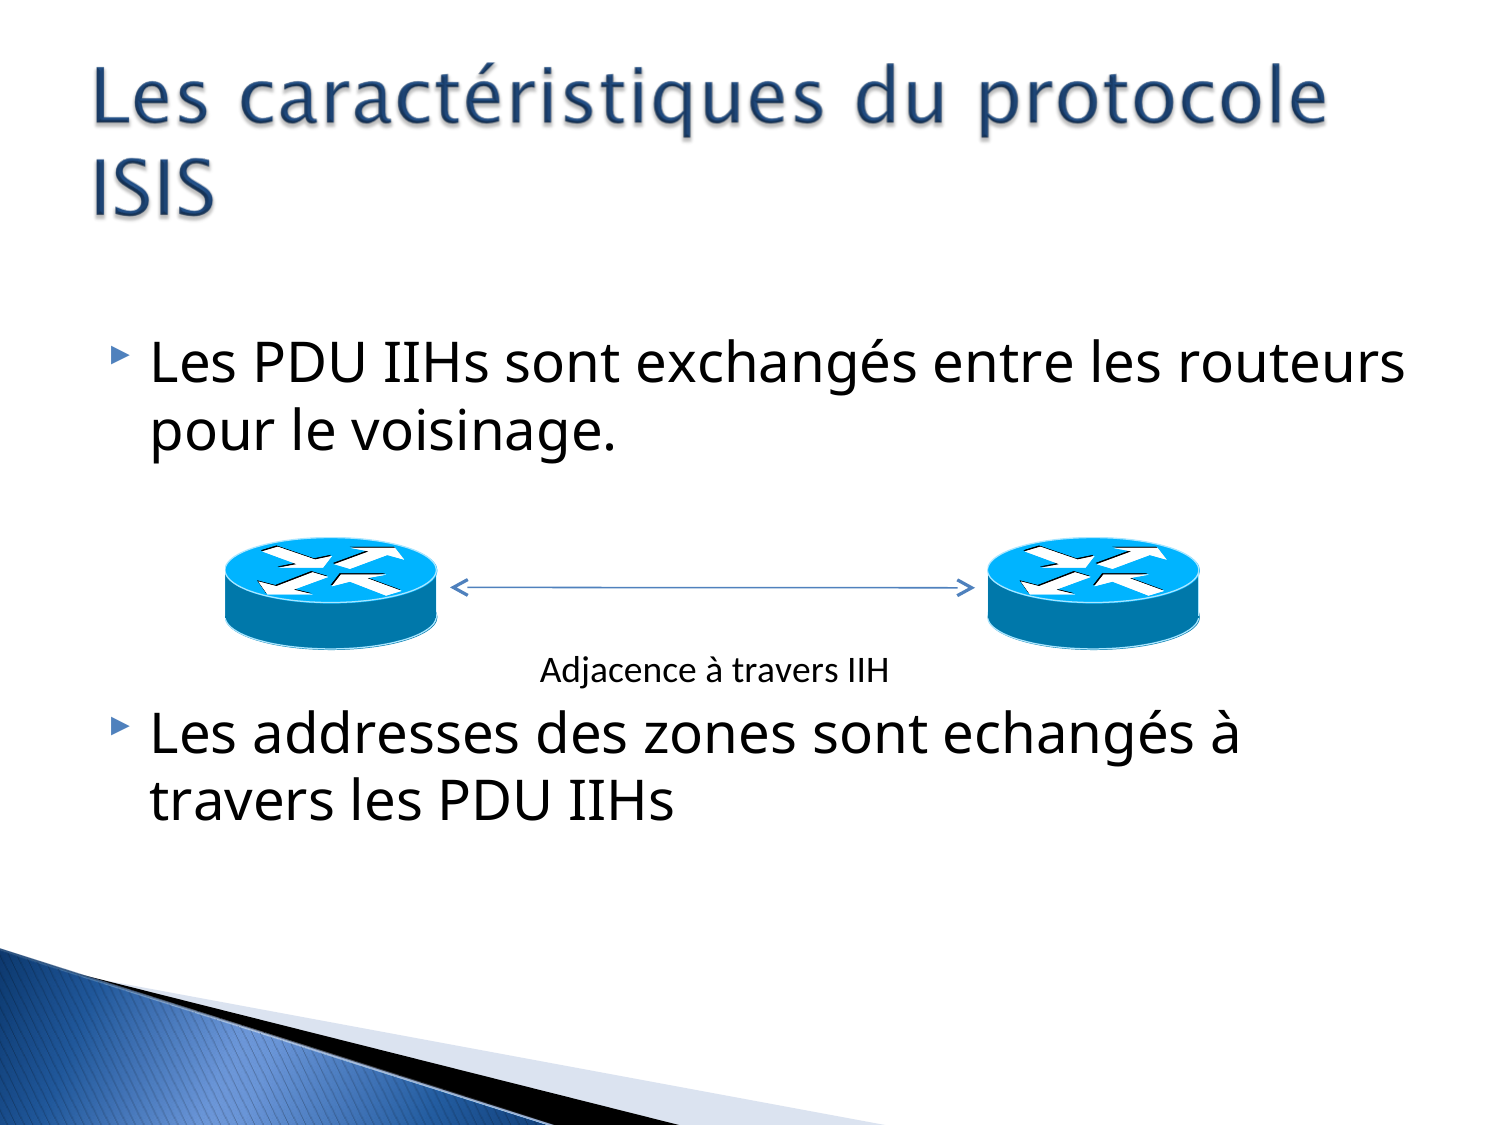

# Les PDU IIHs sont exchangés entre les routeurs pour le voisinage.
Les addresses des zones sont echangés à travers les PDU IIHs
Adjacence à travers IIH